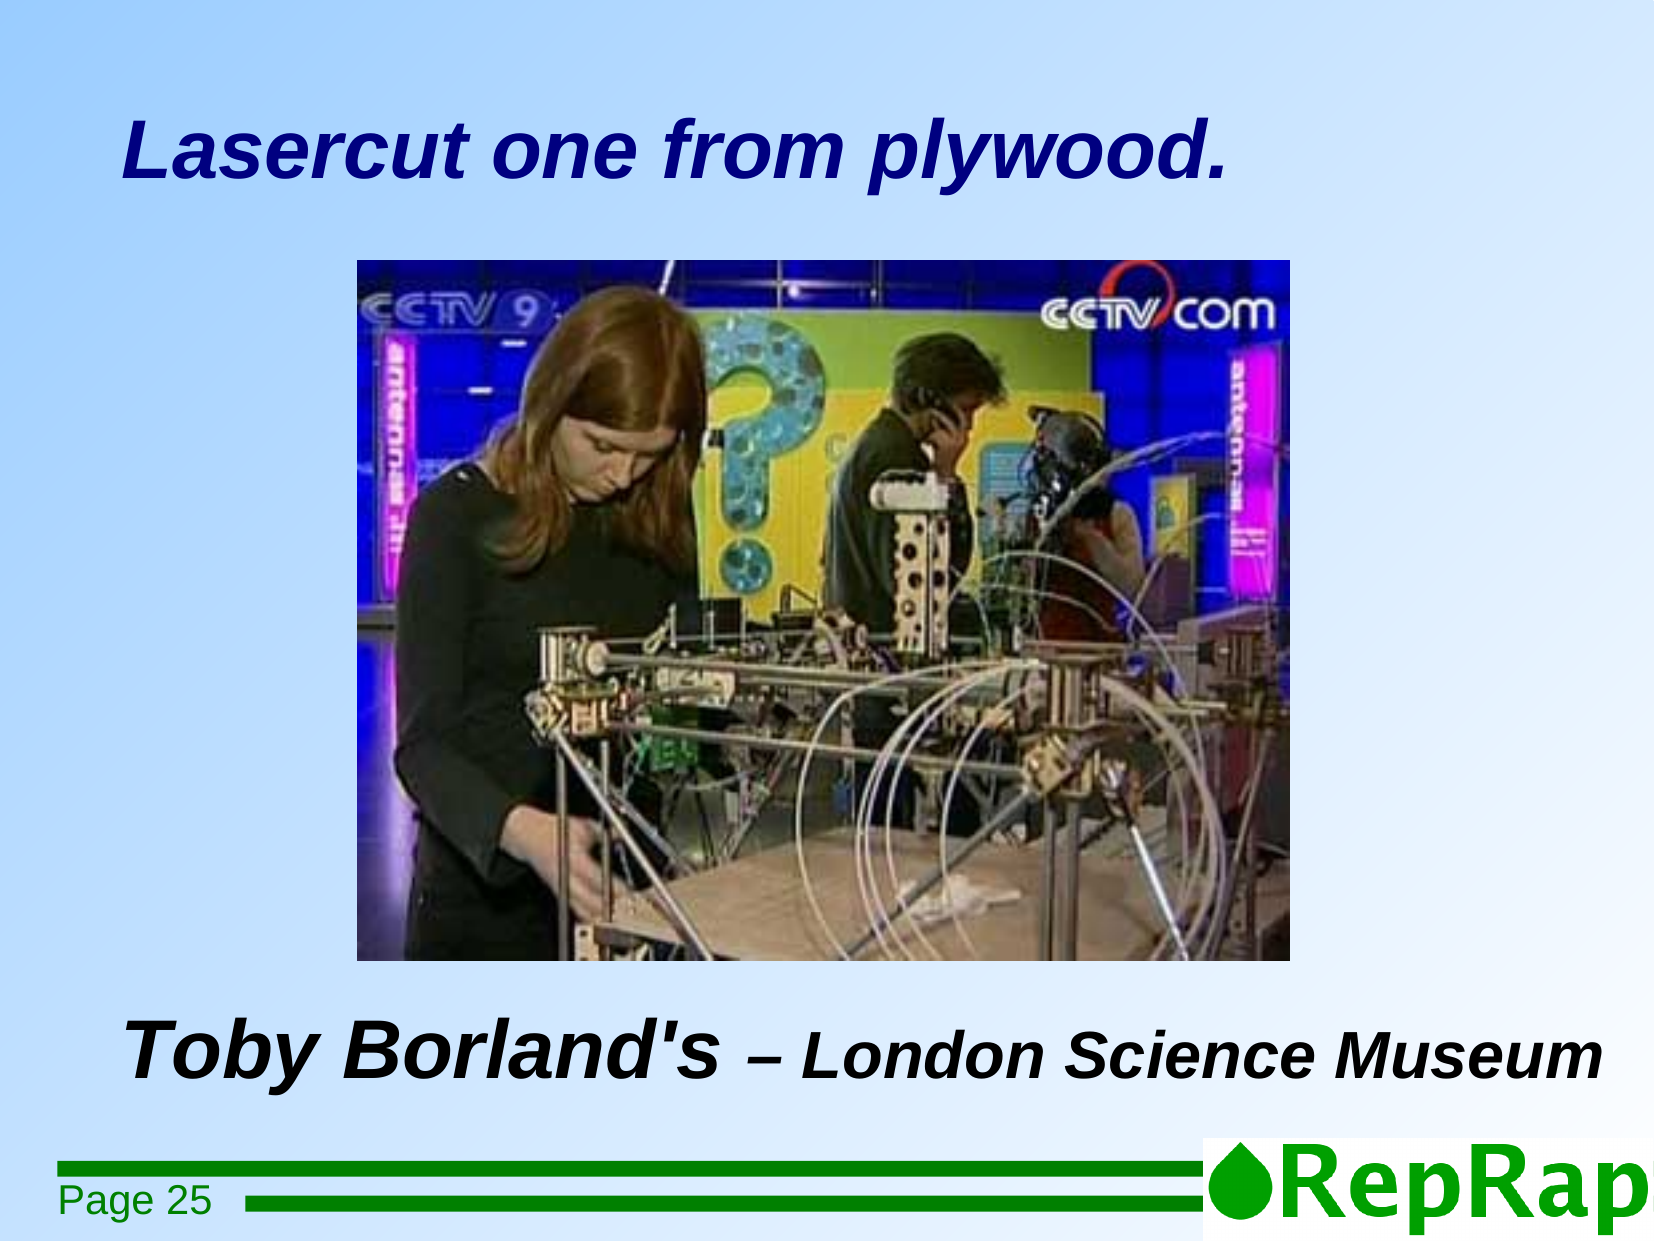

# Lasercut one from plywood.
Toby Borland's – London Science Museum